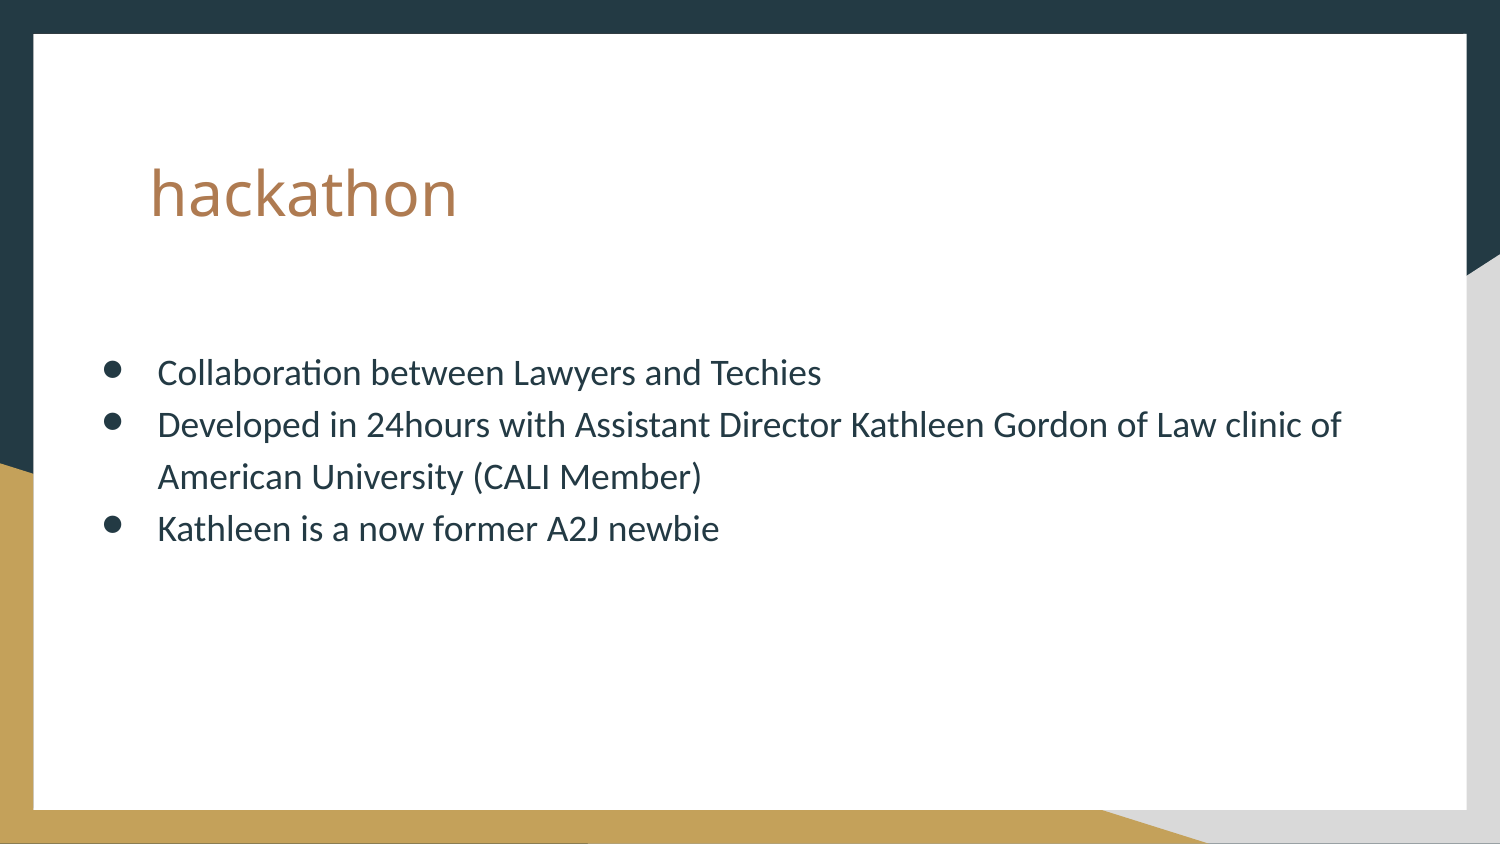

# hackathon
Collaboration between Lawyers and Techies
Developed in 24hours with Assistant Director Kathleen Gordon of Law clinic of American University (CALI Member)
Kathleen is a now former A2J newbie